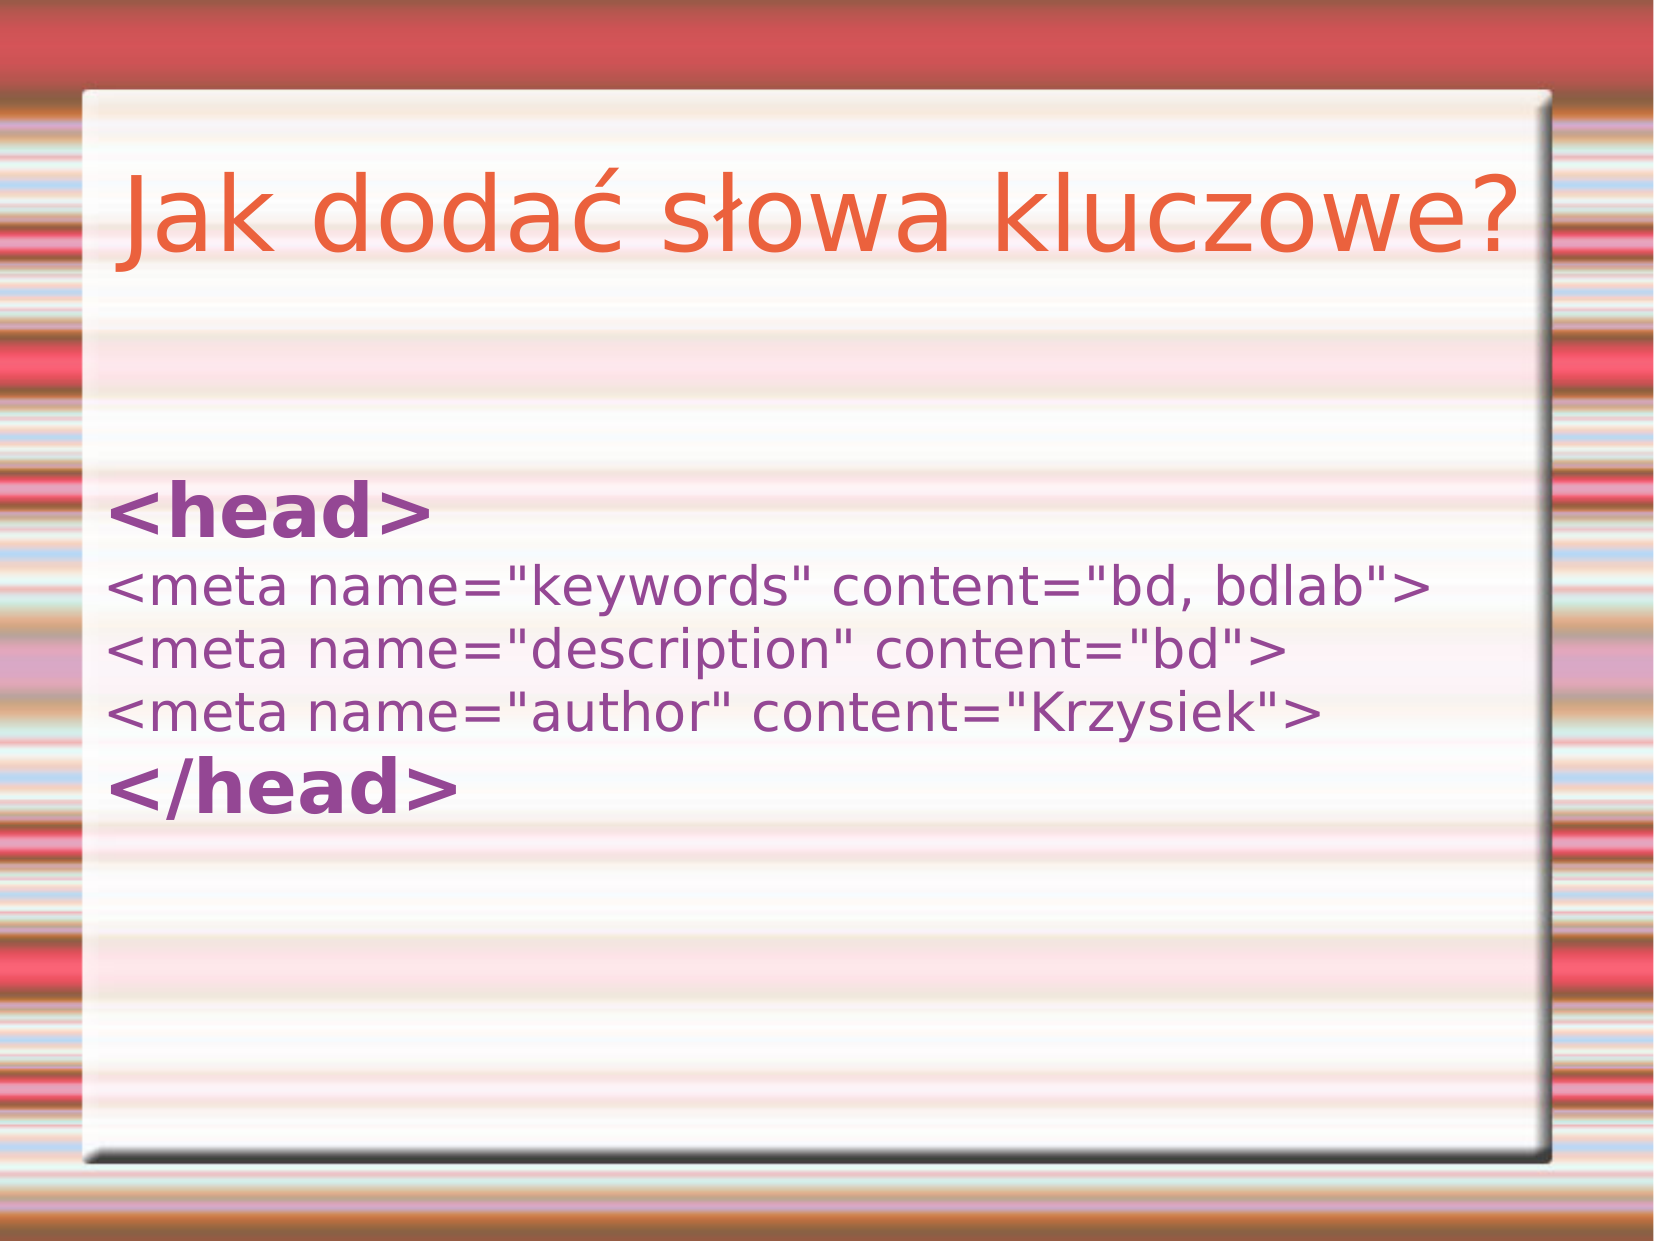

Jak dodać słowa kluczowe?
<head>
<meta name="keywords" content="bd, bdlab">
<meta name="description" content="bd">
<meta name="author" content="Krzysiek">
</head>